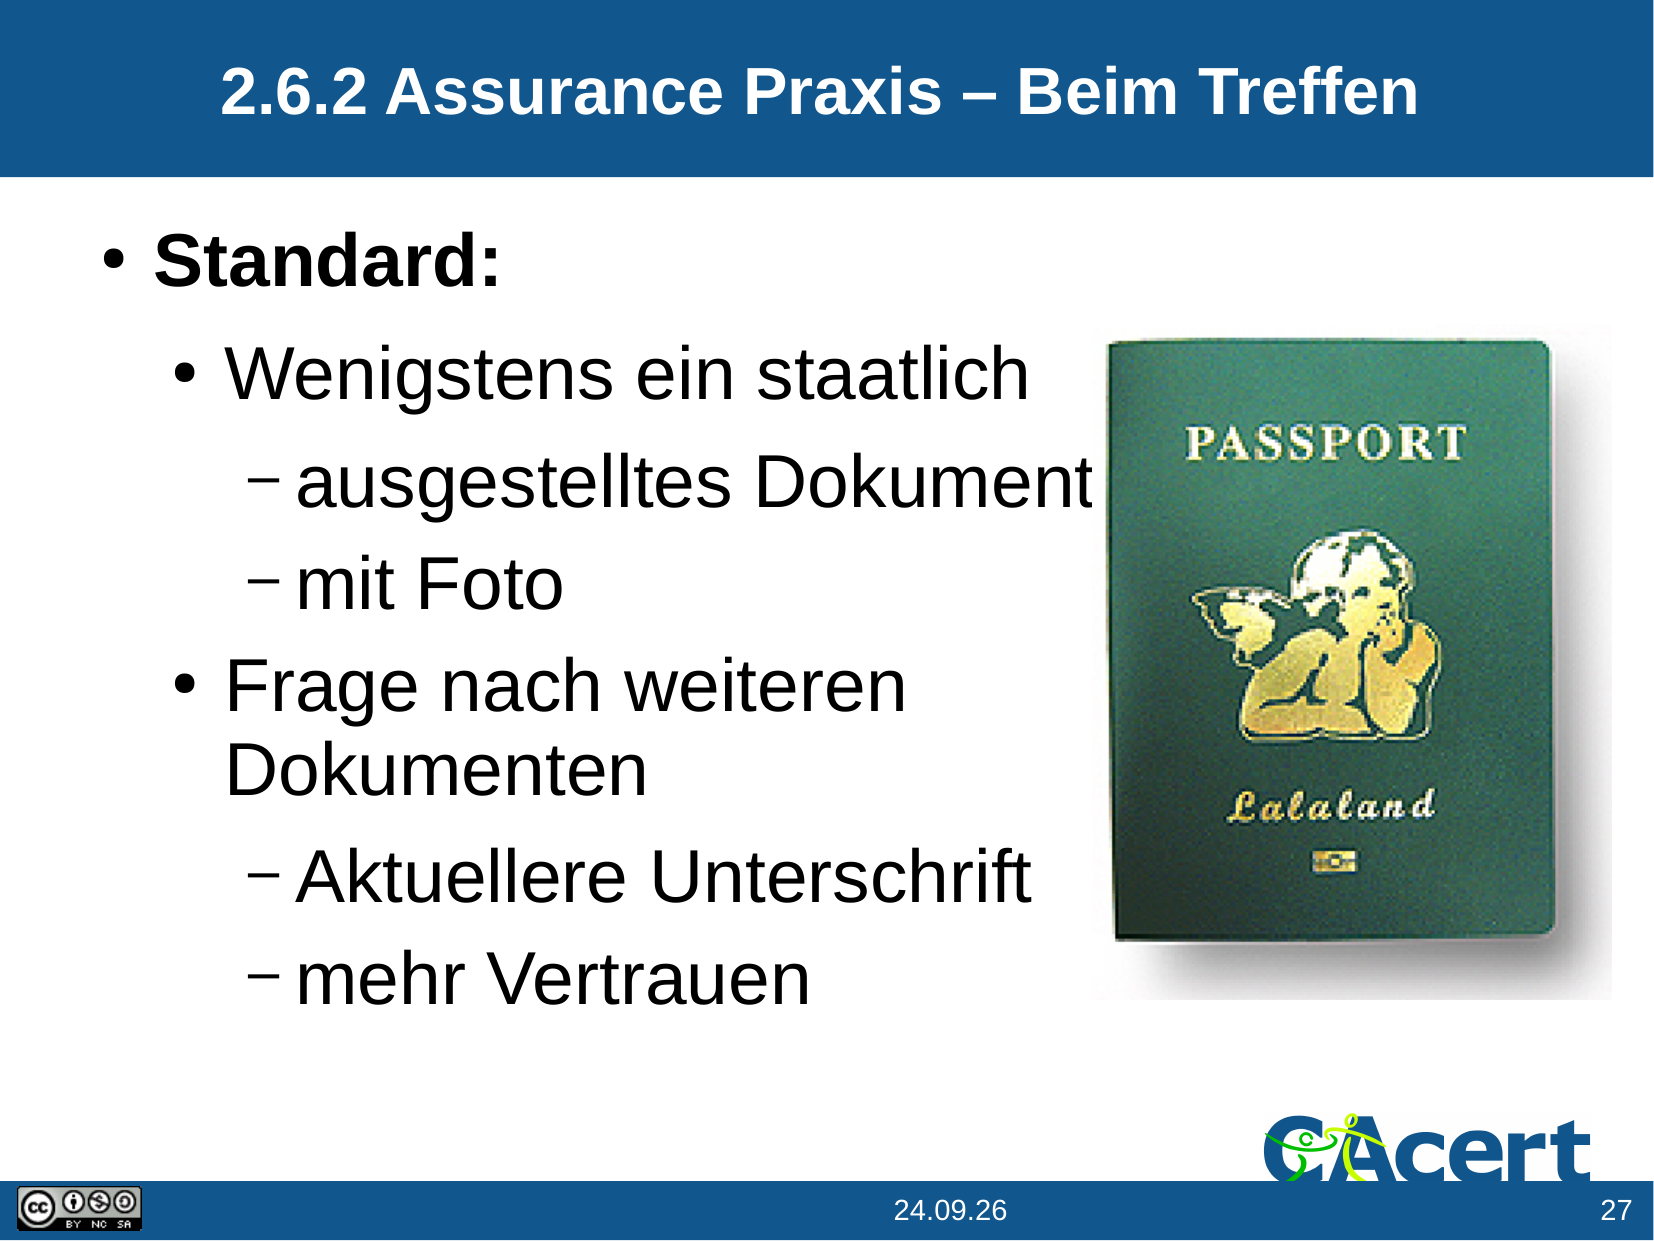

# 2.6.2 Assurance Praxis – Beim Treffen
Standard:
Wenigstens ein staatlich
ausgestelltes Dokument
mit Foto
Frage nach weiteren
Dokumenten
Aktuellere Unterschrift
mehr Vertrauen